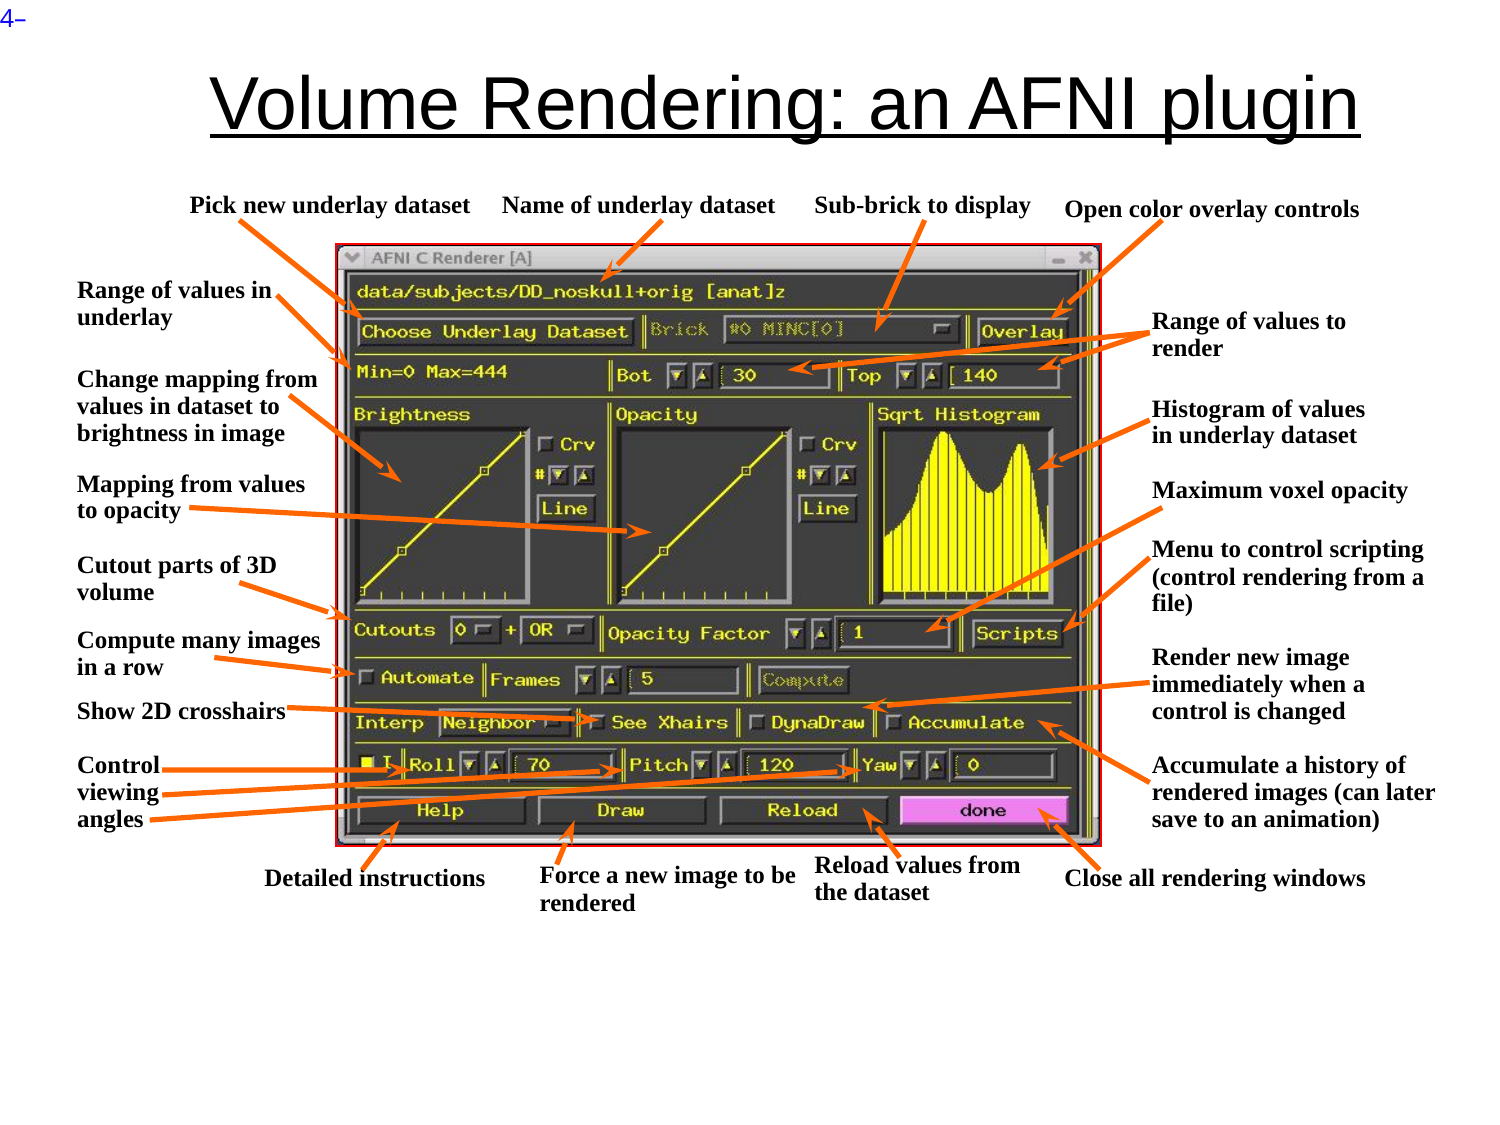

# Volume Rendering: an AFNI plugin
Pick new underlay dataset
Name of underlay dataset
Sub-brick to display
Open color overlay controls
Range of values in underlay
Range of values to render
Change mapping from values in dataset to brightness in image
Histogram of values in underlay dataset
Mapping from values to opacity
Maximum voxel opacity
Menu to control scripting (control rendering from a file)
Cutout parts of 3D volume
Compute many images in a row
Render new image immediately when a control is changed
Show 2D crosshairs
Control viewing angles
Accumulate a history of rendered images (can later save to an animation)
Reload values from the dataset
Force a new image to be rendered
Detailed instructions
Close all rendering windows